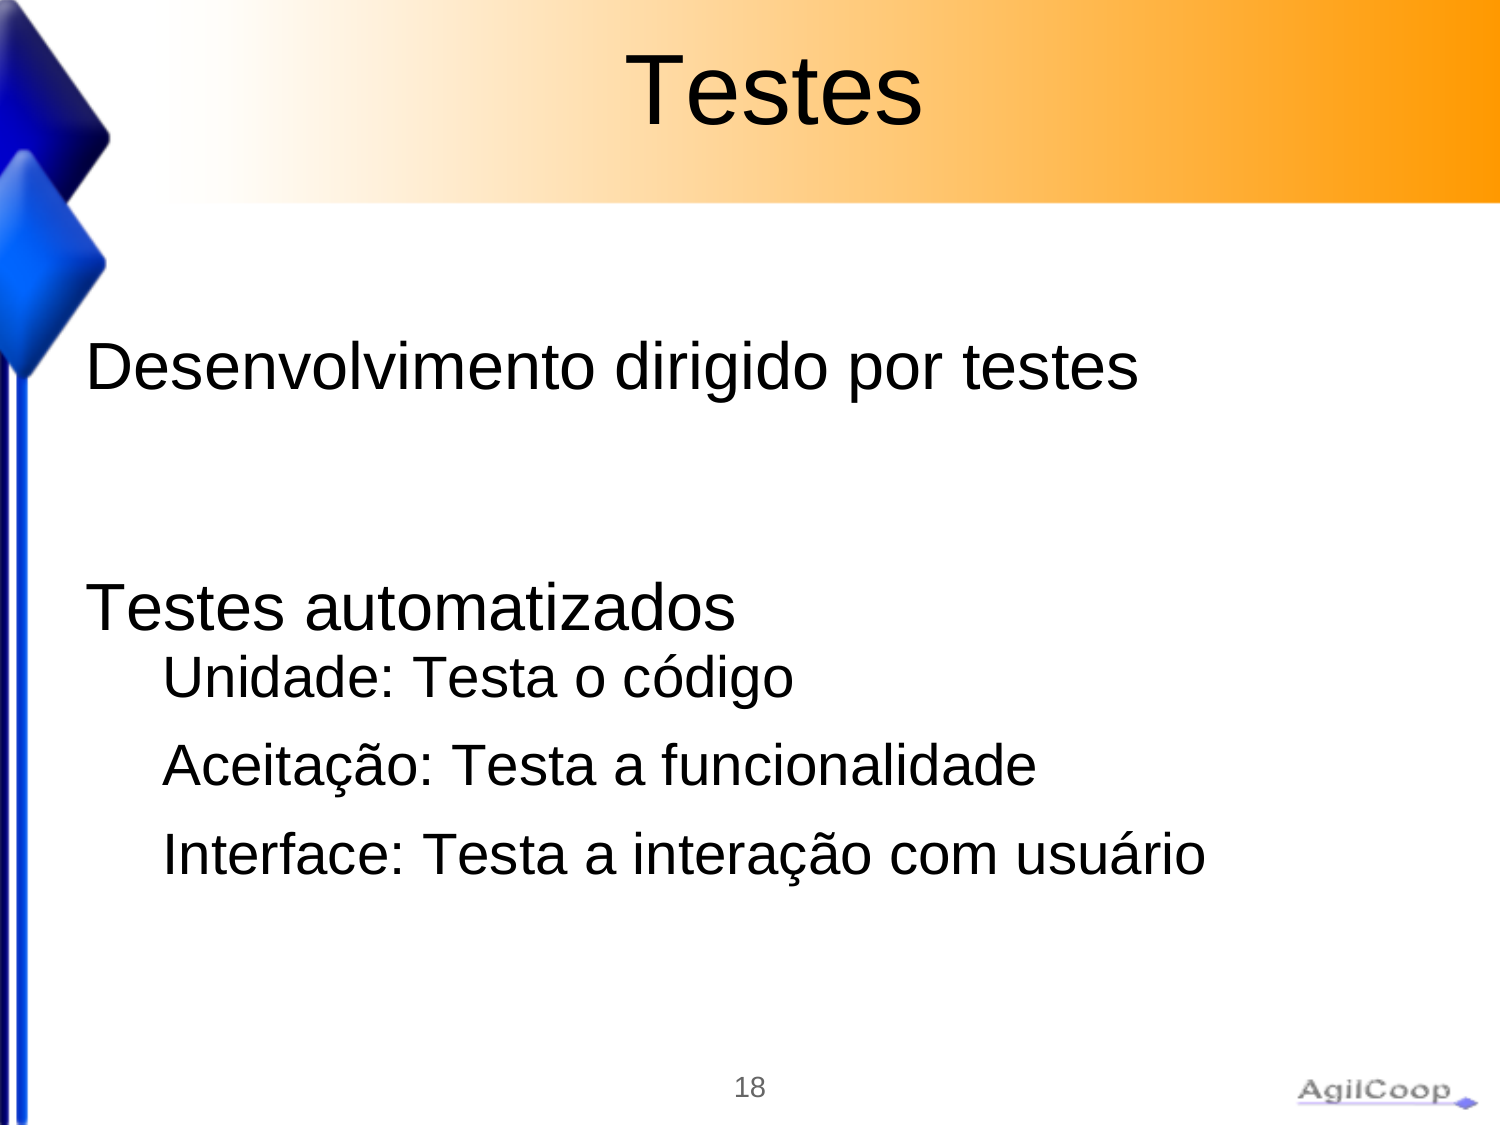

# Testes
Desenvolvimento dirigido por testes
Testes automatizados
Unidade: Testa o código
Aceitação: Testa a funcionalidade
Interface: Testa a interação com usuário
18